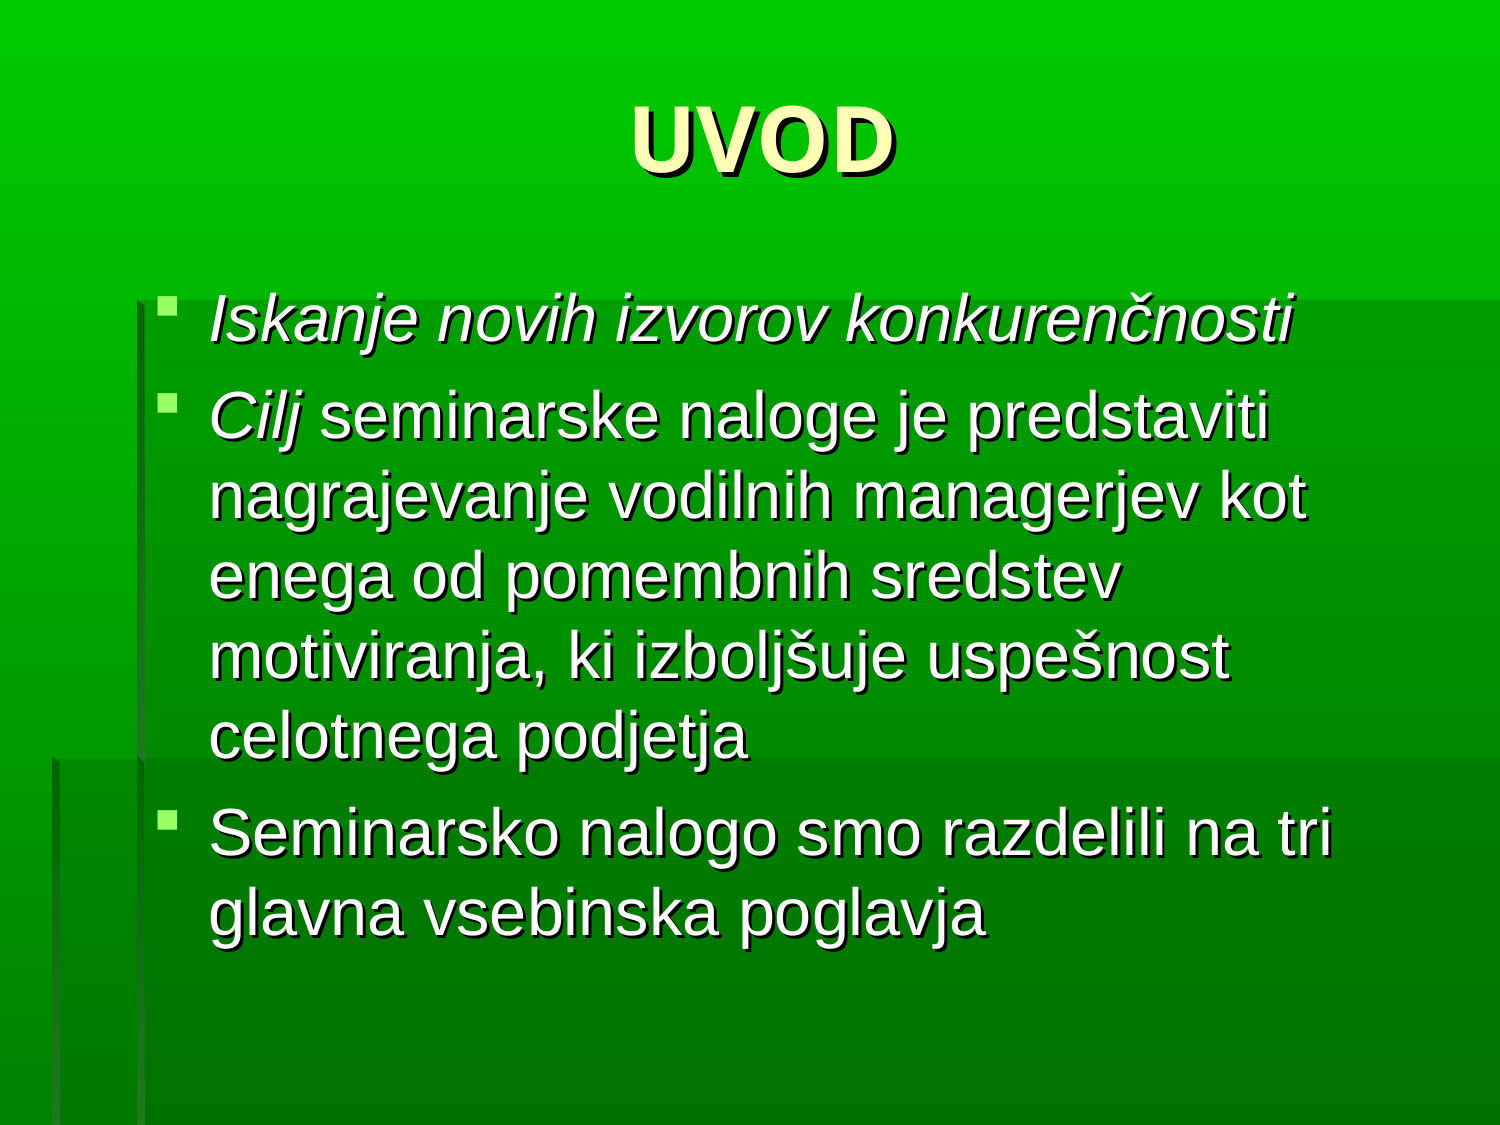

# UVOD
Iskanje novih izvorov konkurenčnosti
Cilj seminarske naloge je predstaviti nagrajevanje vodilnih managerjev kot enega od pomembnih sredstev motiviranja, ki izboljšuje uspešnost celotnega podjetja
Seminarsko nalogo smo razdelili na tri glavna vsebinska poglavja